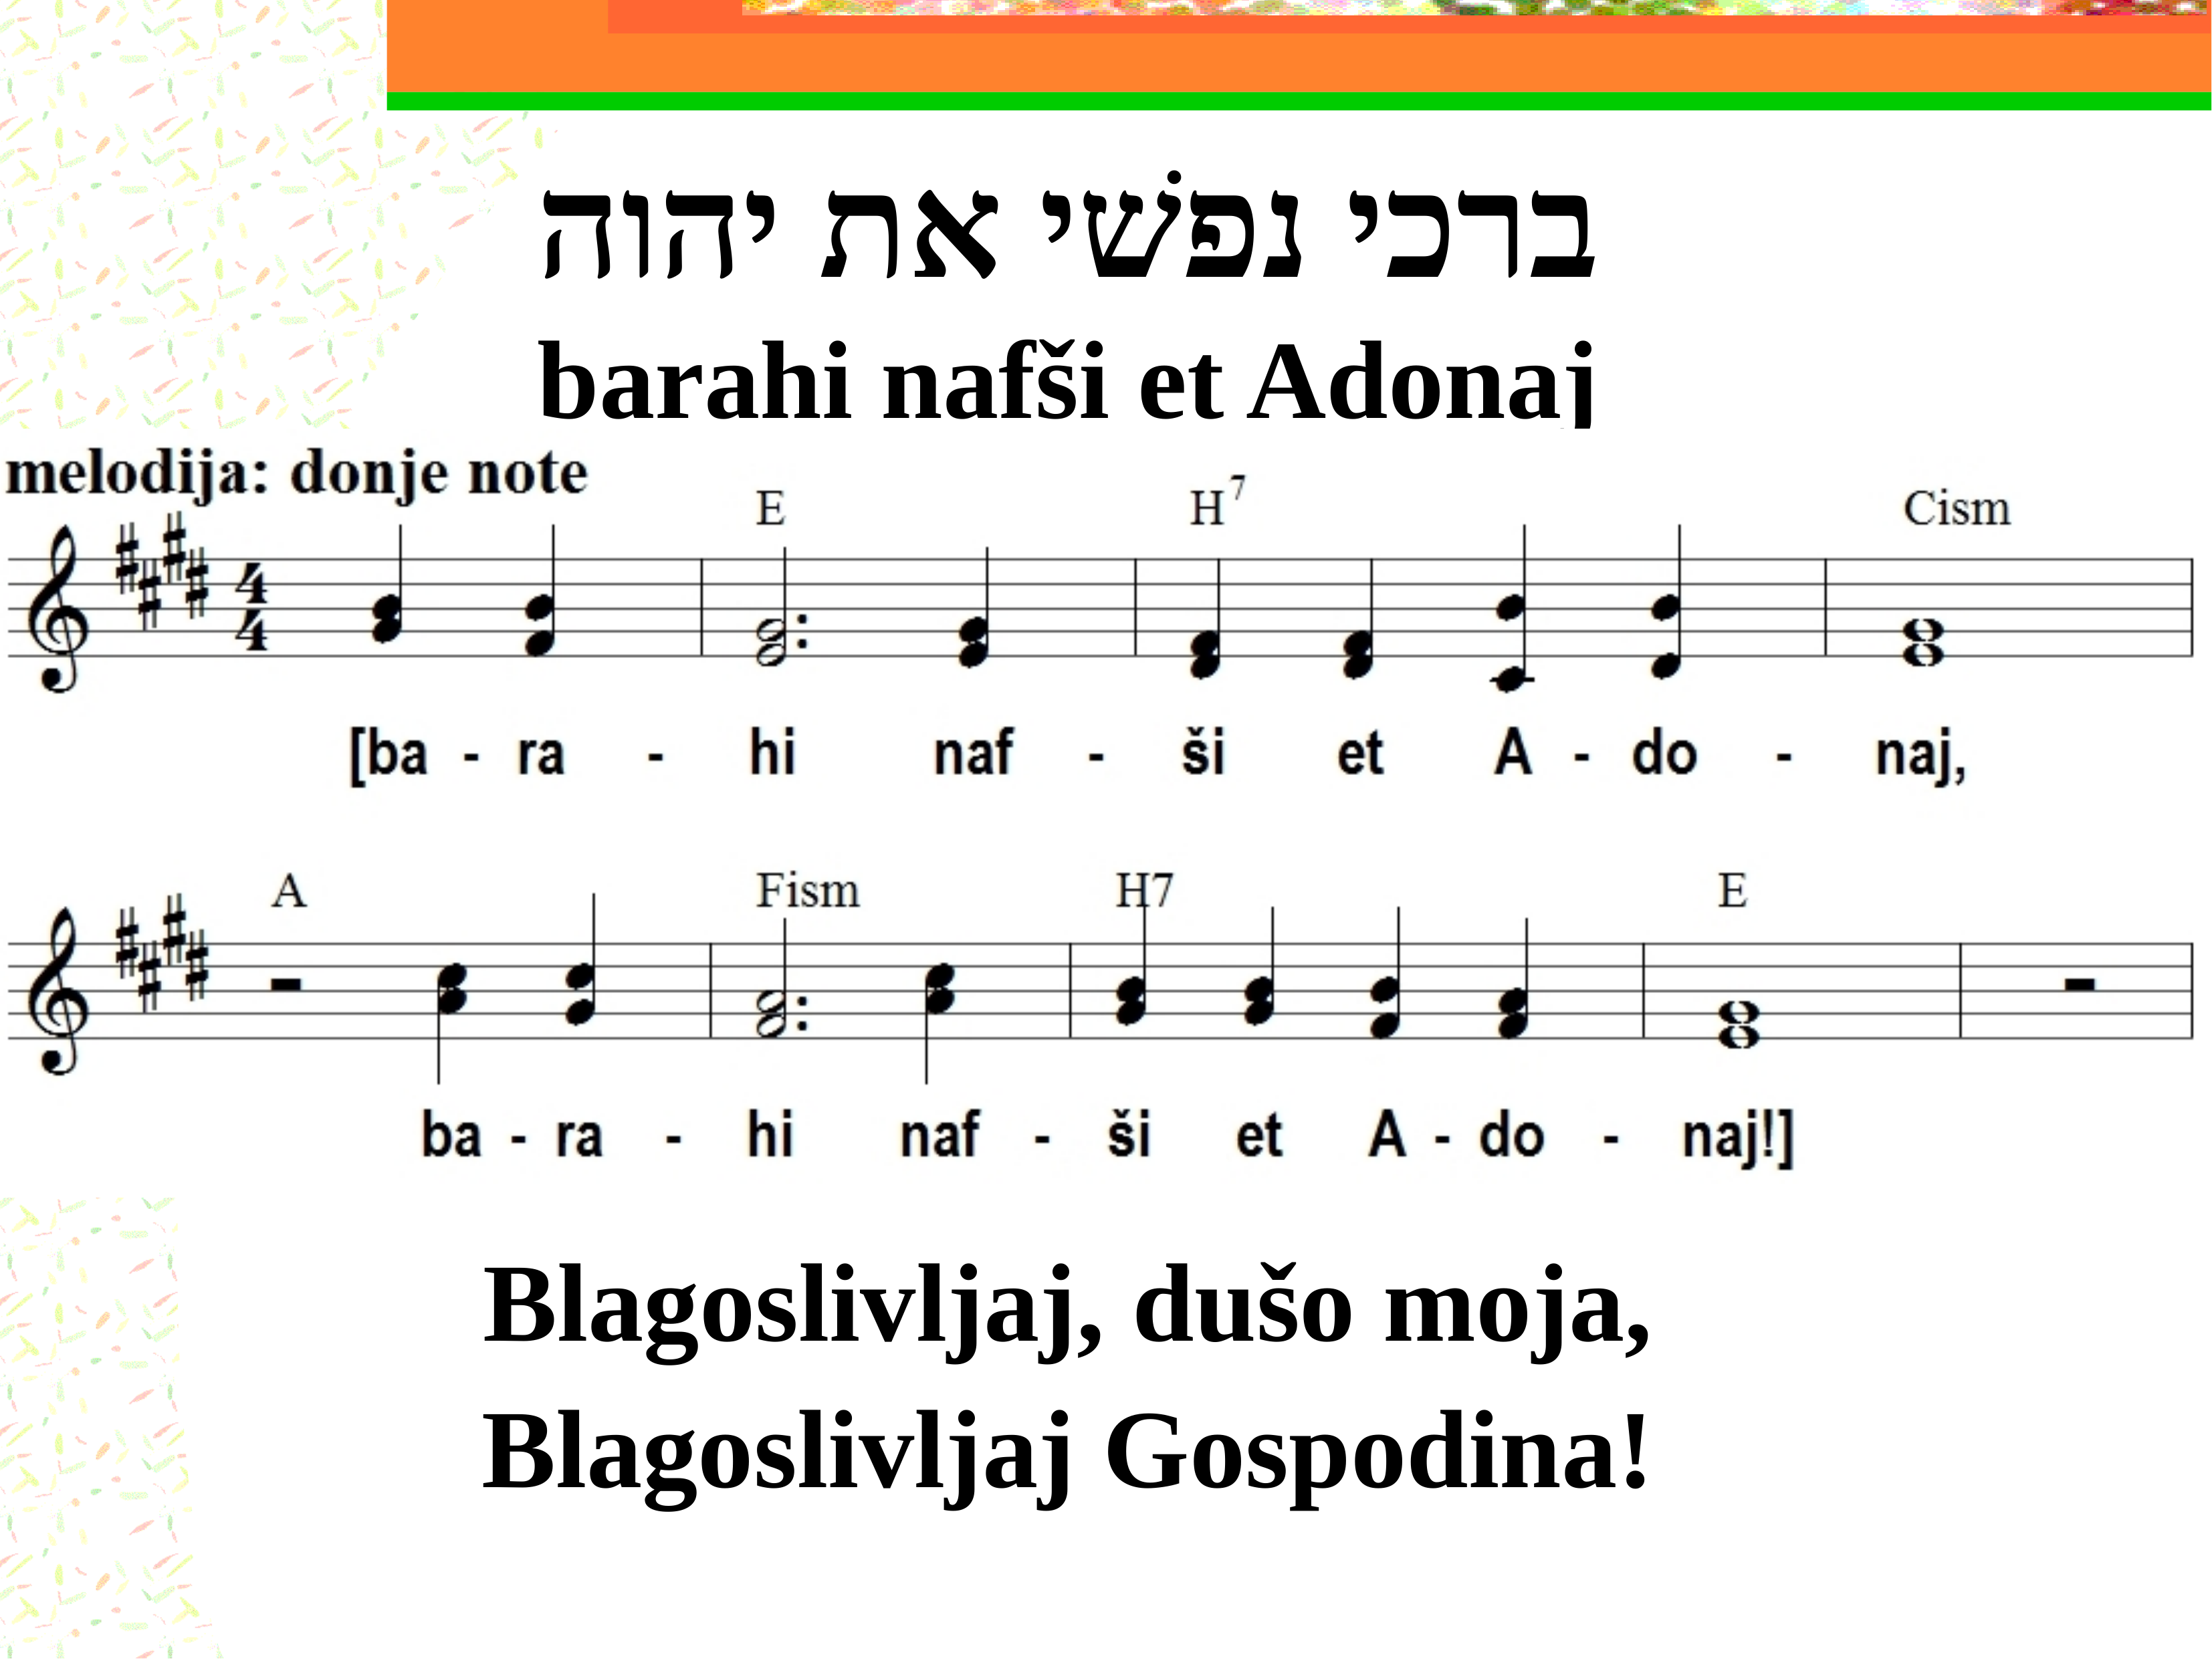

# ברכי נפשׁי את יהוה barahi nafši et Adonaj
Blagoslivljaj, dušo moja,
Blagoslivljaj Gospodina!